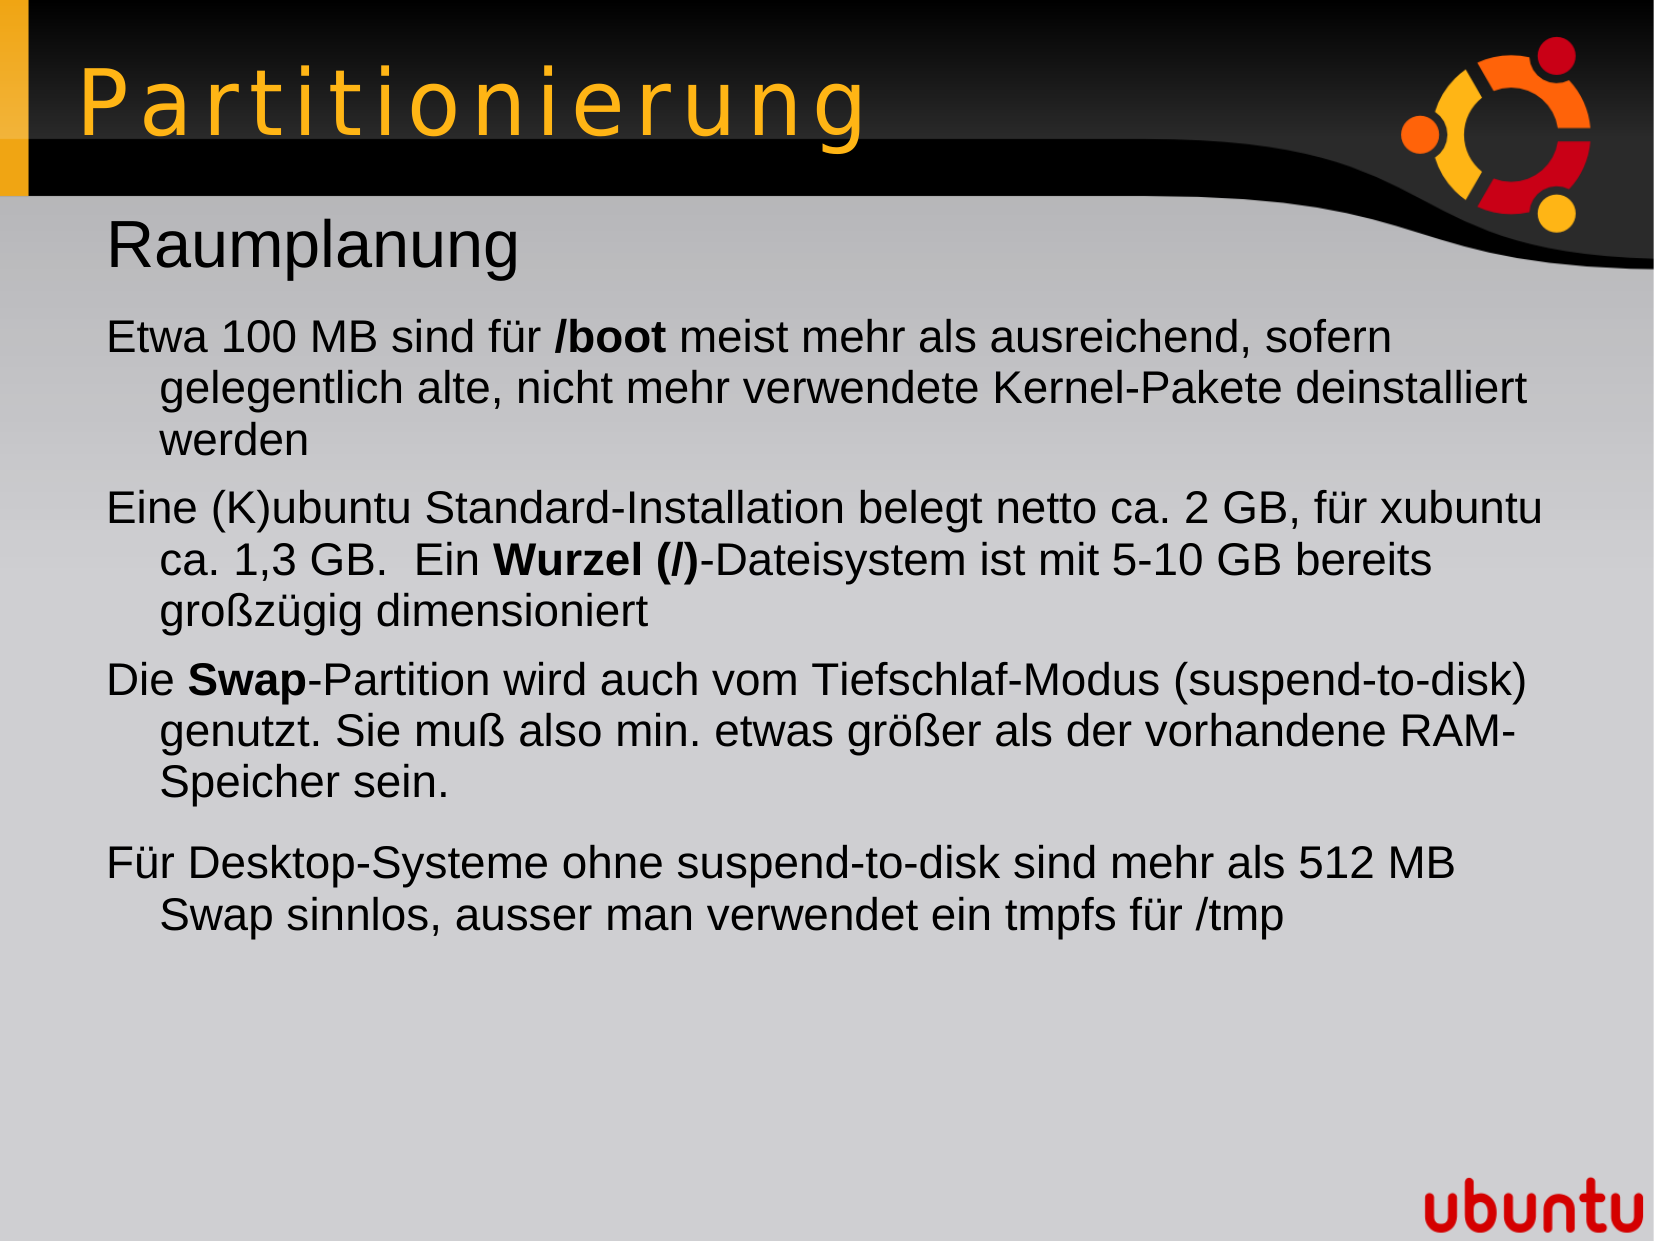

# Partitionierung
Raumplanung
Etwa 100 MB sind für /boot meist mehr als ausreichend, sofern gelegentlich alte, nicht mehr verwendete Kernel-Pakete deinstalliert werden
Eine (K)ubuntu Standard-Installation belegt netto ca. 2 GB, für xubuntu ca. 1,3 GB. Ein Wurzel (/)-Dateisystem ist mit 5-10 GB bereits großzügig dimensioniert
Die Swap-Partition wird auch vom Tiefschlaf-Modus (suspend-to-disk) genutzt. Sie muß also min. etwas größer als der vorhandene RAM-Speicher sein.
Für Desktop-Systeme ohne suspend-to-disk sind mehr als 512 MB Swap sinnlos, ausser man verwendet ein tmpfs für /tmp